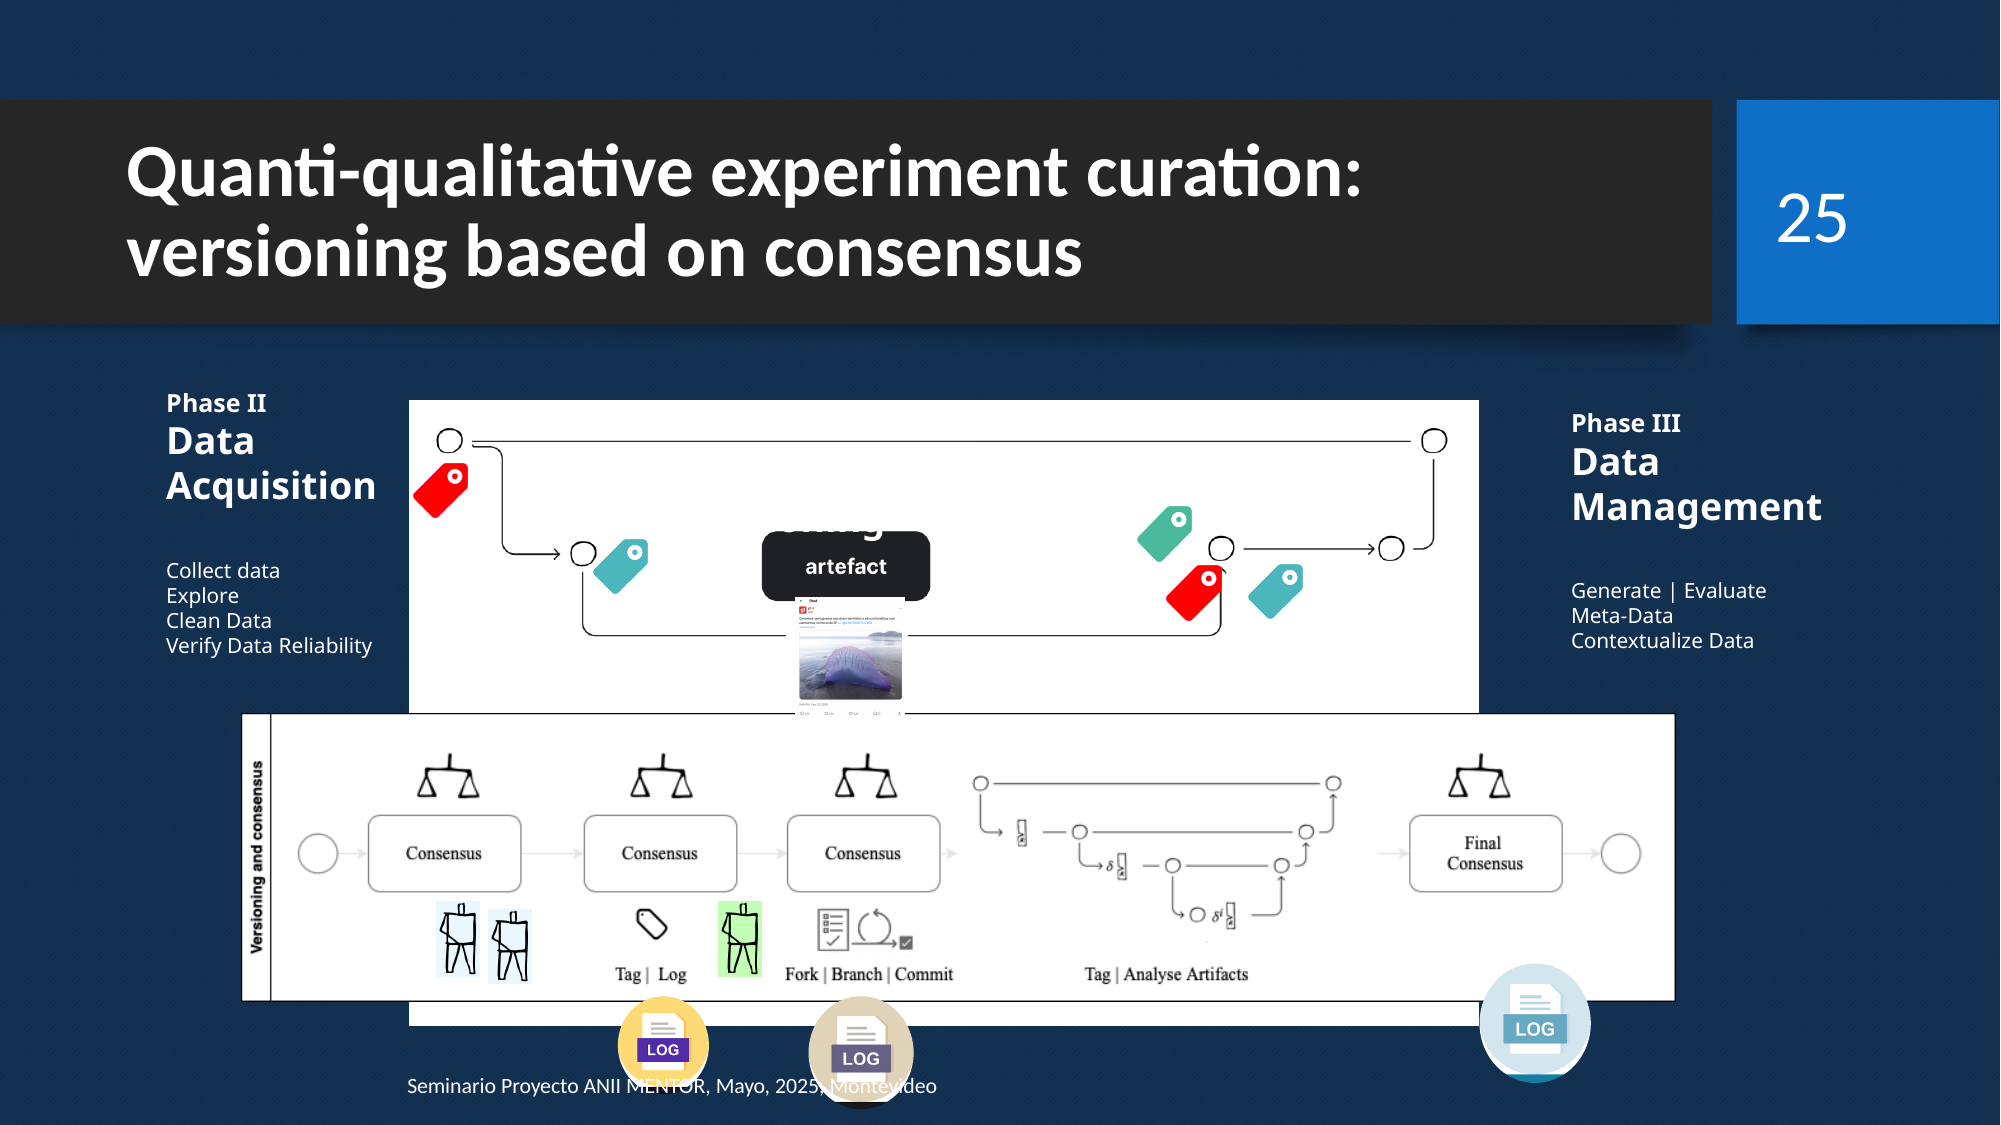

# Quanti-qualitative experiment curation: versioning based on consensus
Phase II
Data Acquisition
Collect data
Explore
Clean Data
Verify Data Reliability
Phase III
Data
Management
Generate | Evaluate
Meta-Data
Contextualize Data
Phase II
Dat Acquisition
Phase III
Data
Management
Generate | Evaluate
Meta-Dat
Contextualize Data
Artefact Life Cycle: versioning
Seminario Proyecto ANII MENTOR, Mayo, 2025, Montevideo